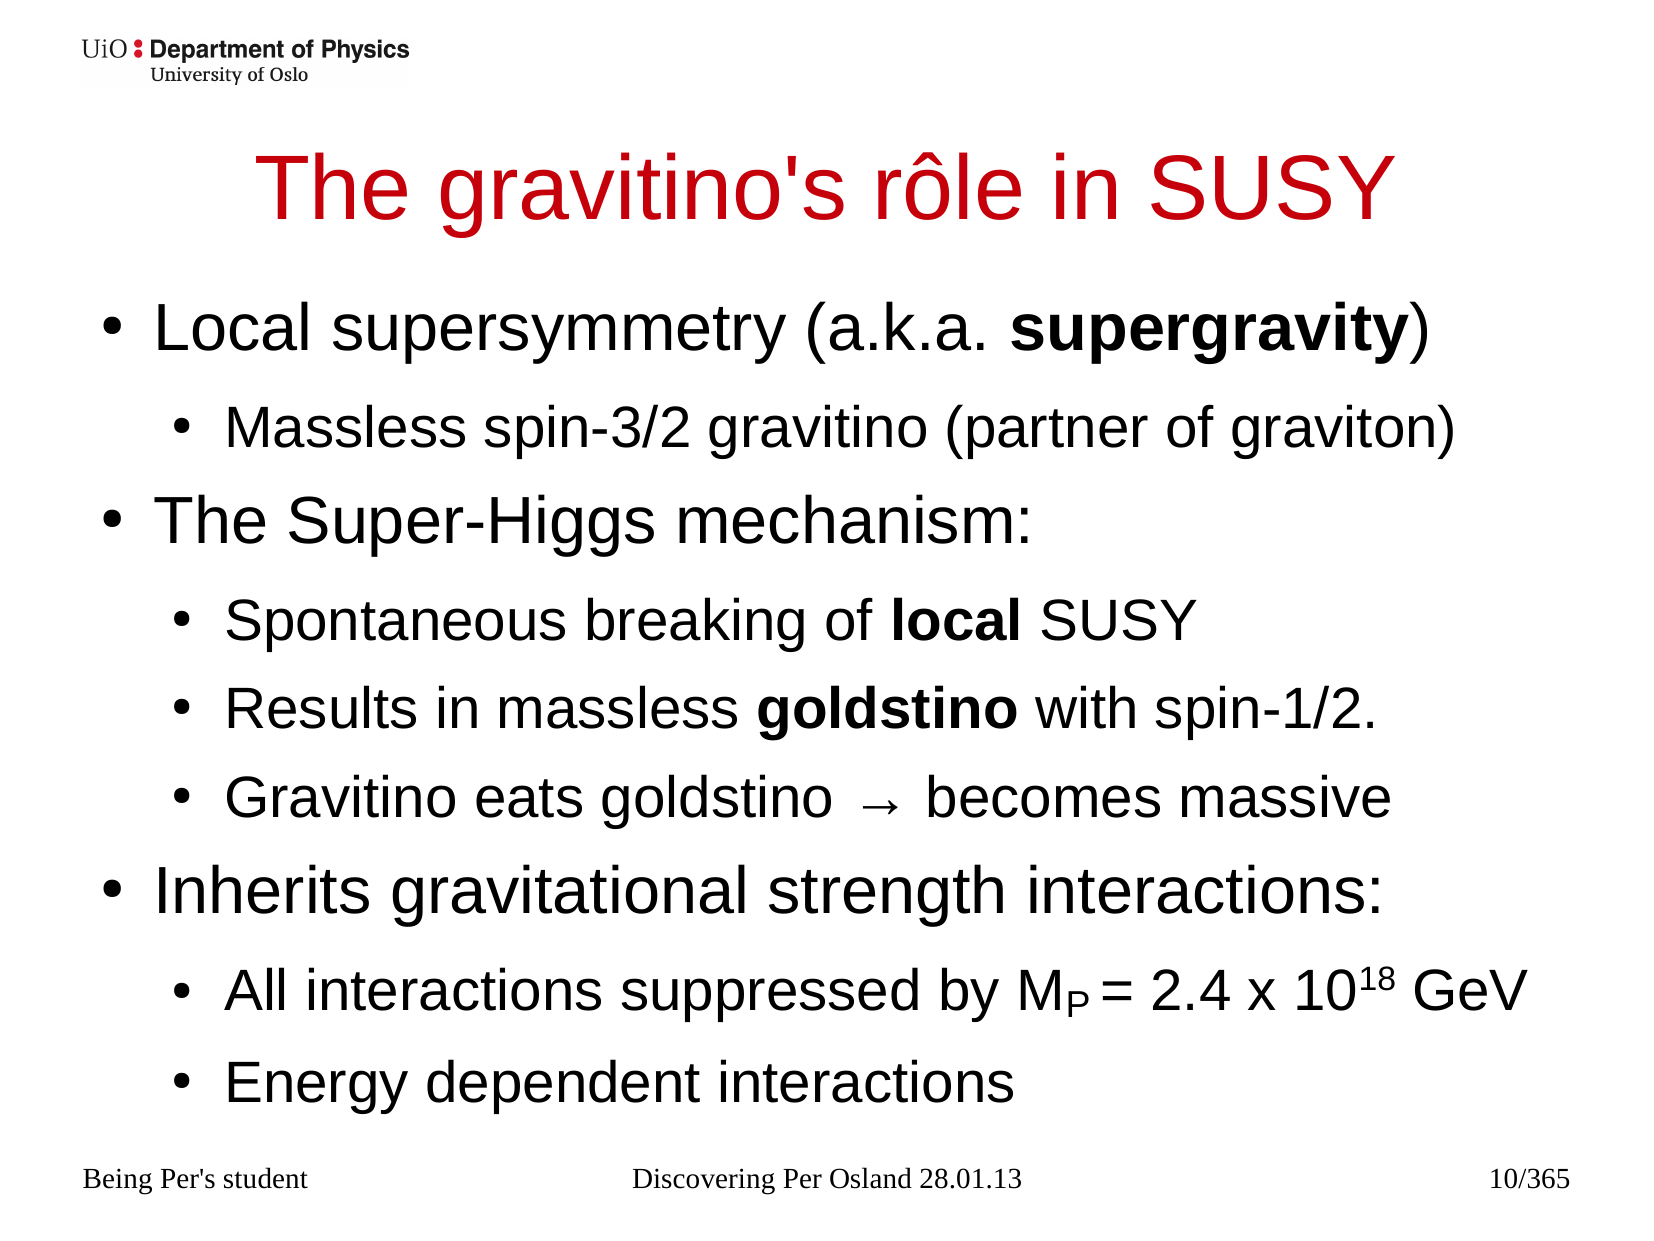

# The gravitino's rôle in SUSY
Local supersymmetry (a.k.a. supergravity)
Massless spin-3/2 gravitino (partner of graviton)
The Super-Higgs mechanism:
Spontaneous breaking of local SUSY
Results in massless goldstino with spin-1/2.
Gravitino eats goldstino → becomes massive
Inherits gravitational strength interactions:
All interactions suppressed by MP = 2.4 x 1018 GeV
Energy dependent interactions
Being Per's student
Discovering Per Osland 28.01.13
10